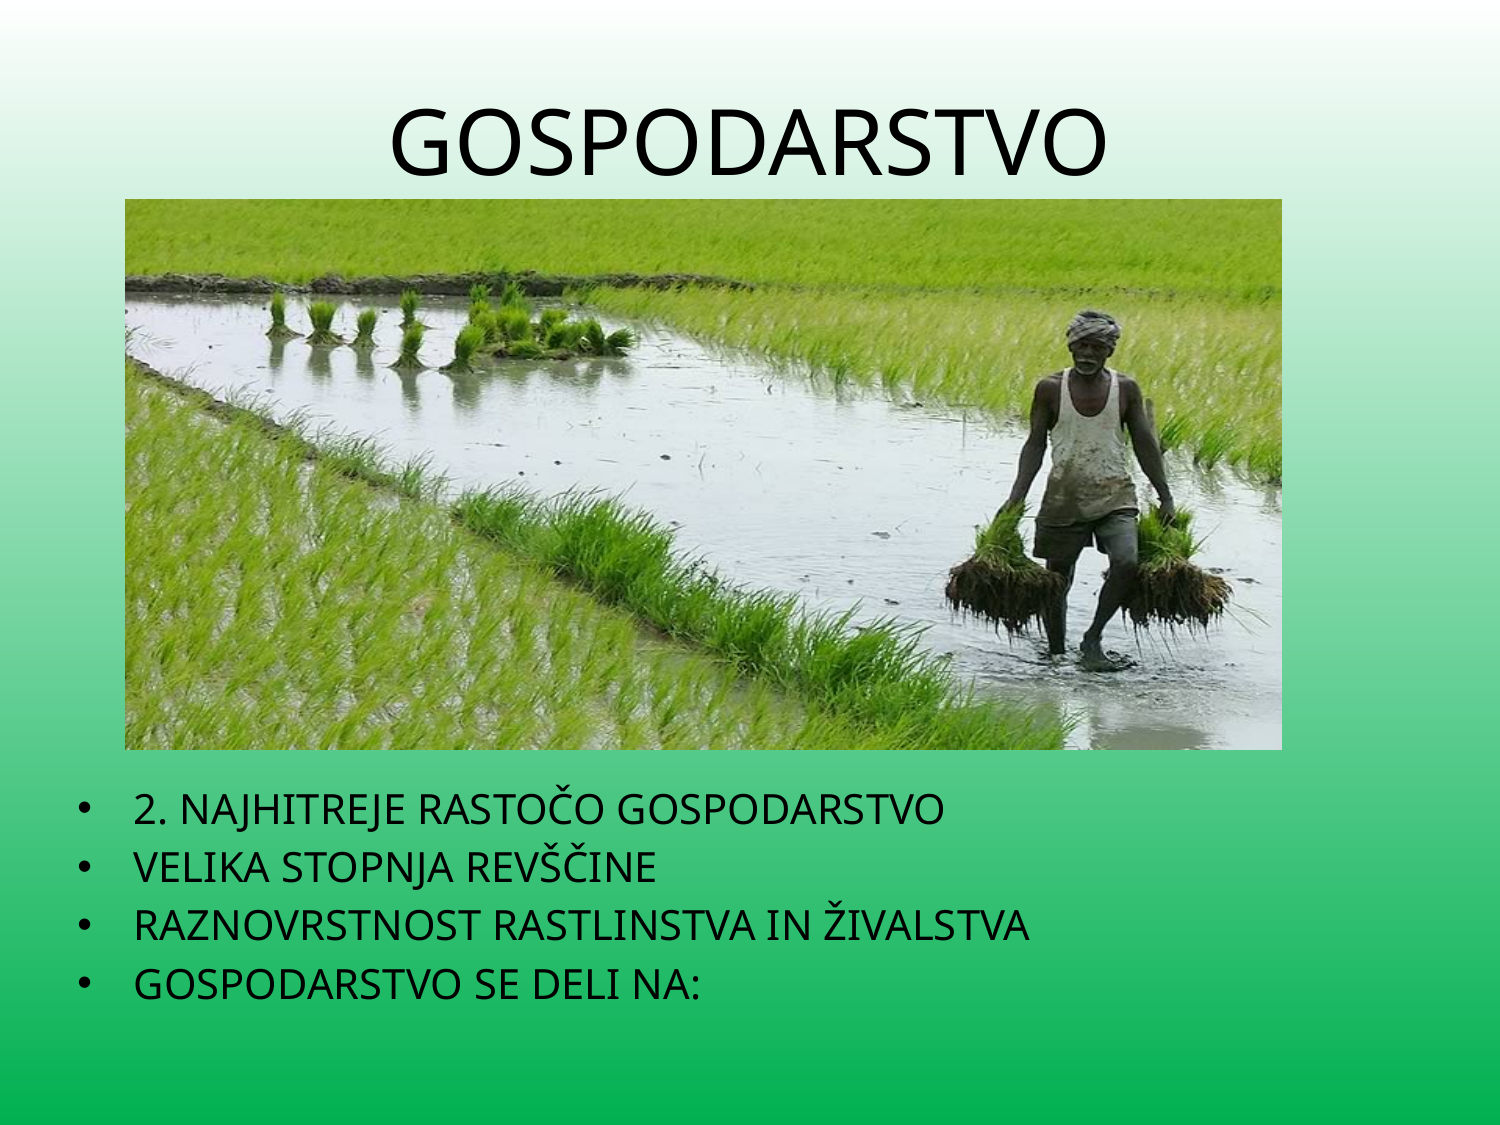

# GOSPODARSTVO
2. NAJHITREJE RASTOČO GOSPODARSTVO
VELIKA STOPNJA REVŠČINE
RAZNOVRSTNOST RASTLINSTVA IN ŽIVALSTVA
GOSPODARSTVO SE DELI NA: